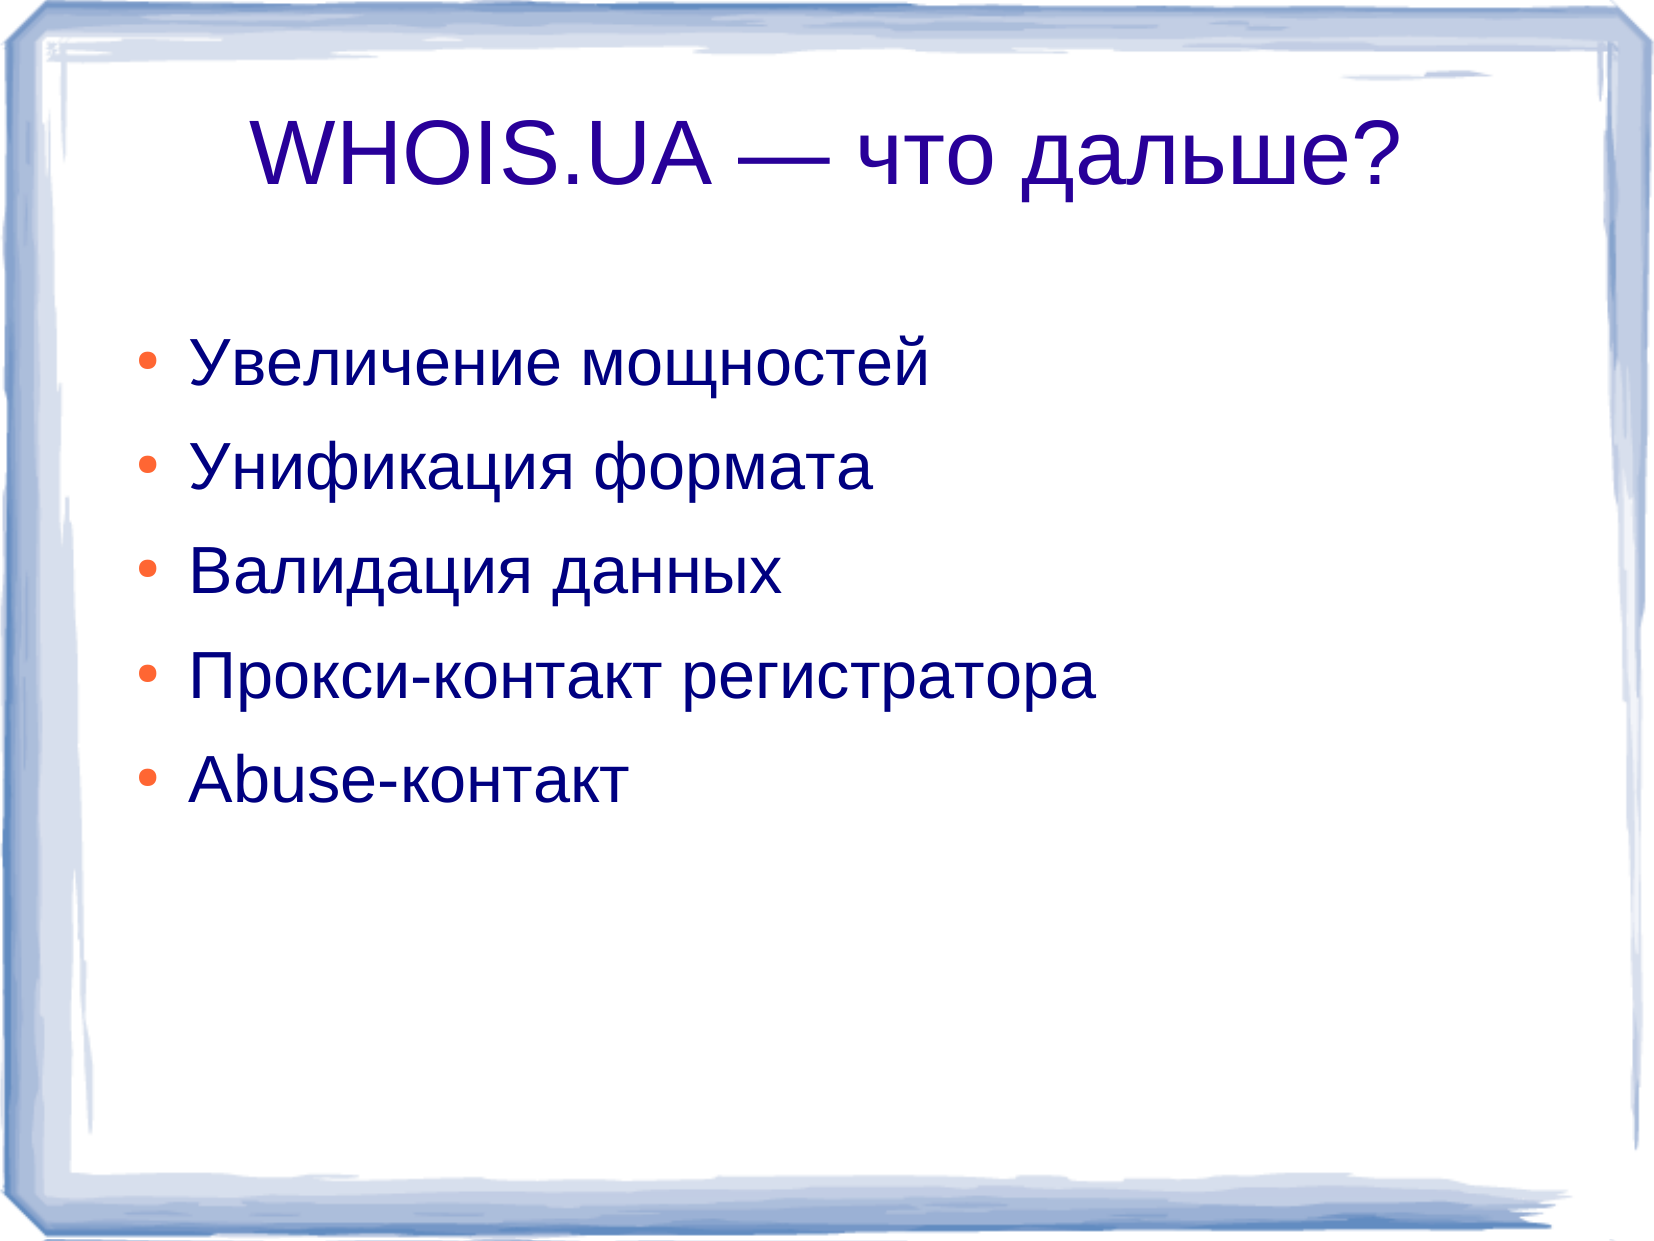

# WHOIS.UA — что дальше?
Увеличение мощностей
Унификация формата
Валидация данных
Прокси-контакт регистратора
Abuse-контакт